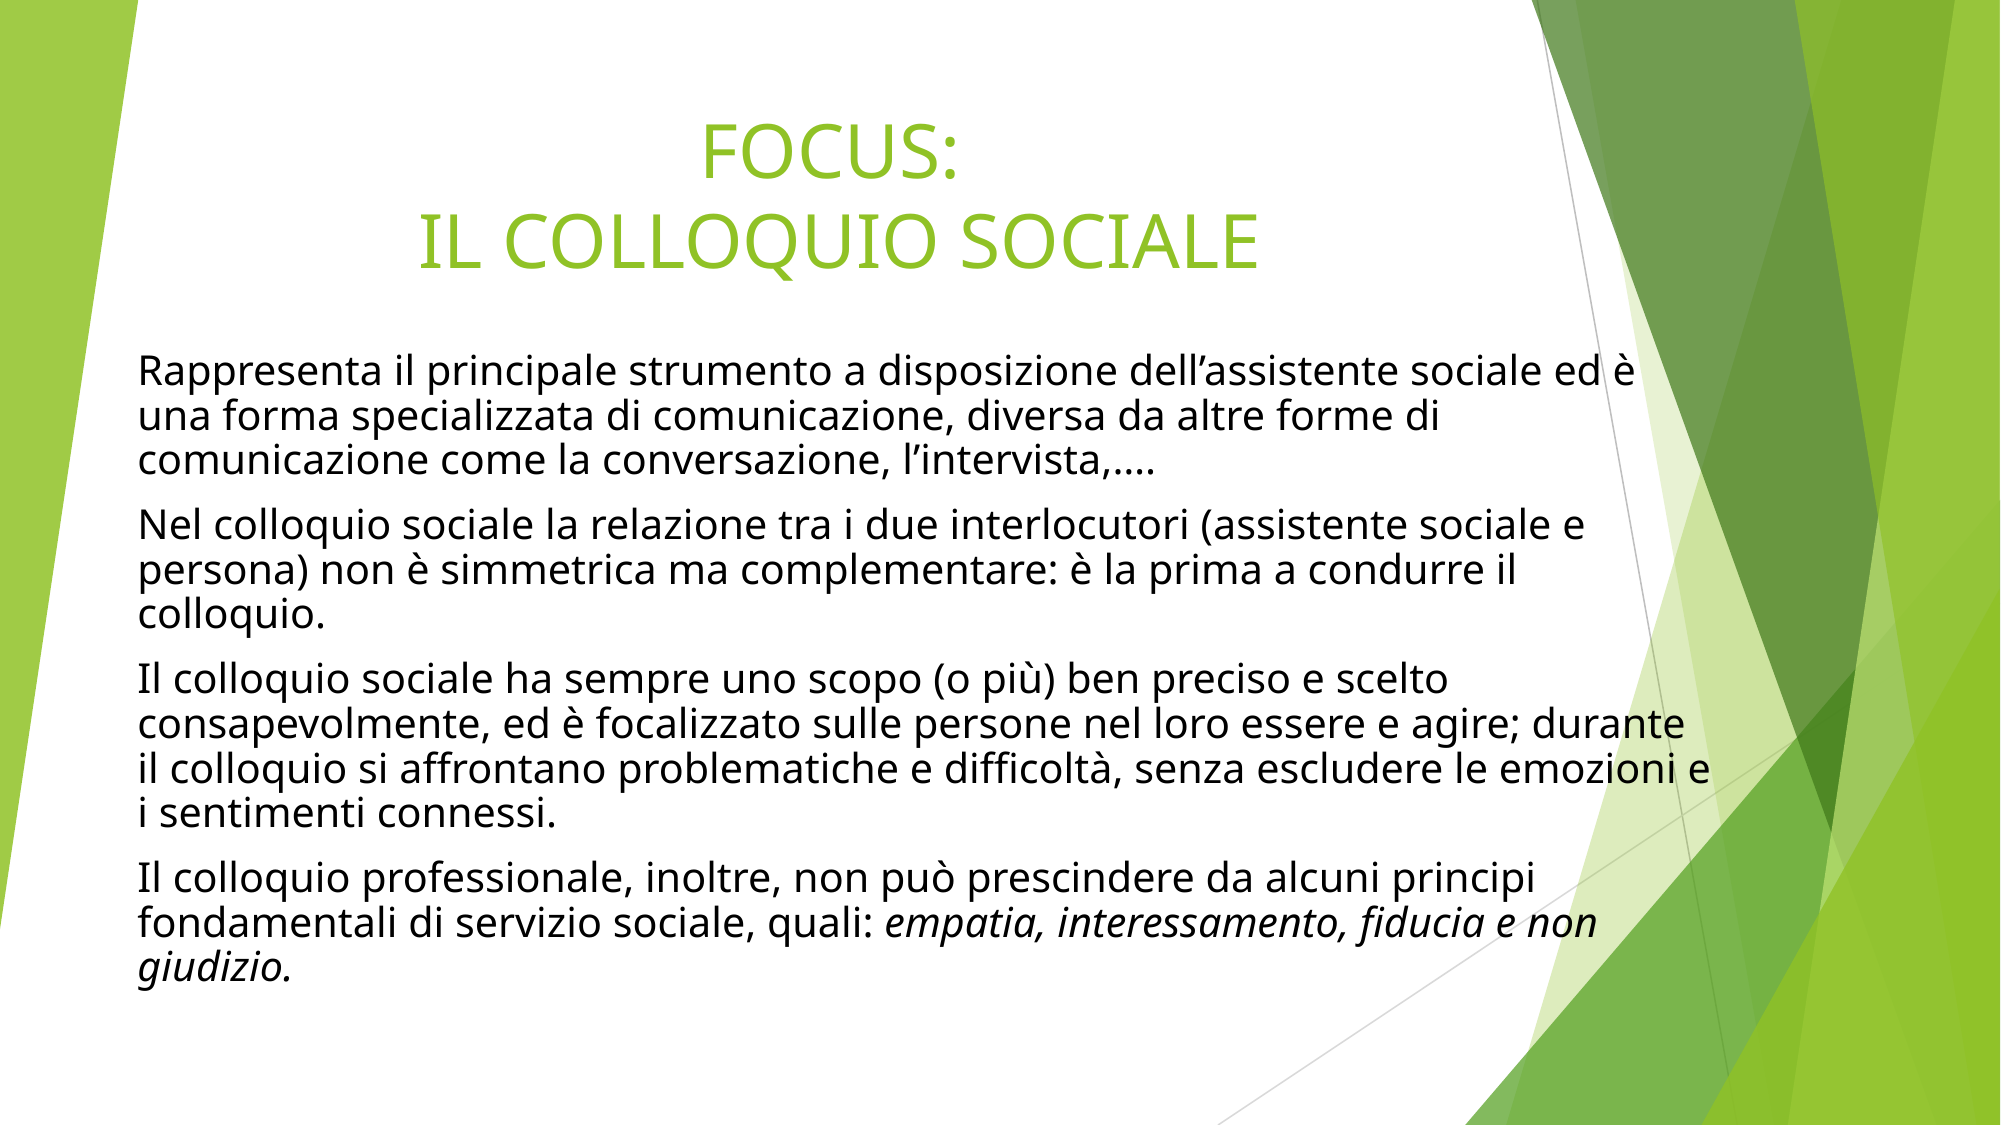

# FOCUS: IL COLLOQUIO SOCIALE
Rappresenta il principale strumento a disposizione dell’assistente sociale ed è una forma specializzata di comunicazione, diversa da altre forme di comunicazione come la conversazione, l’intervista,….
Nel colloquio sociale la relazione tra i due interlocutori (assistente sociale e persona) non è simmetrica ma complementare: è la prima a condurre il colloquio.
Il colloquio sociale ha sempre uno scopo (o più) ben preciso e scelto consapevolmente, ed è focalizzato sulle persone nel loro essere e agire; durante il colloquio si affrontano problematiche e difficoltà, senza escludere le emozioni e i sentimenti connessi.
Il colloquio professionale, inoltre, non può prescindere da alcuni principi fondamentali di servizio sociale, quali: empatia, interessamento, fiducia e non giudizio.